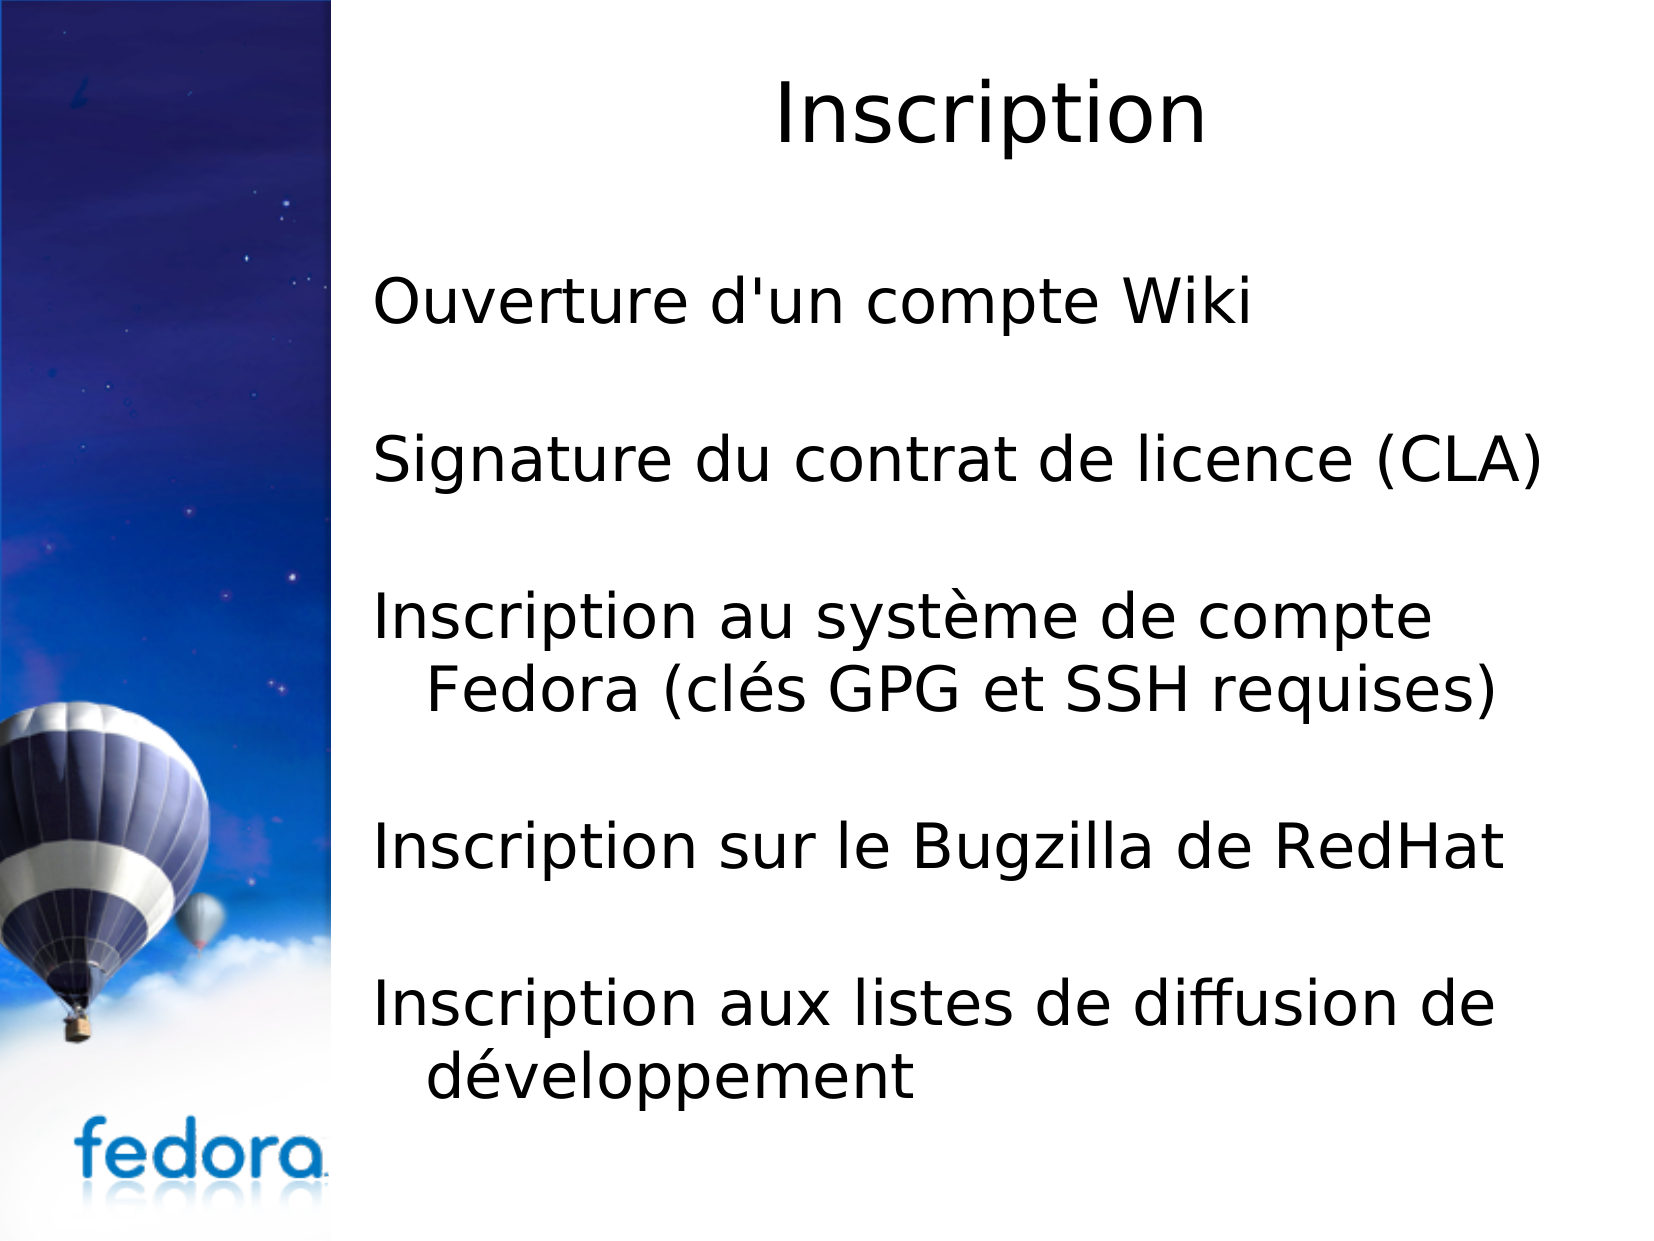

Inscription
# Ouverture d'un compte Wiki
Signature du contrat de licence (CLA)
Inscription au système de compte Fedora (clés GPG et SSH requises)
Inscription sur le Bugzilla de RedHat
Inscription aux listes de diffusion de développement